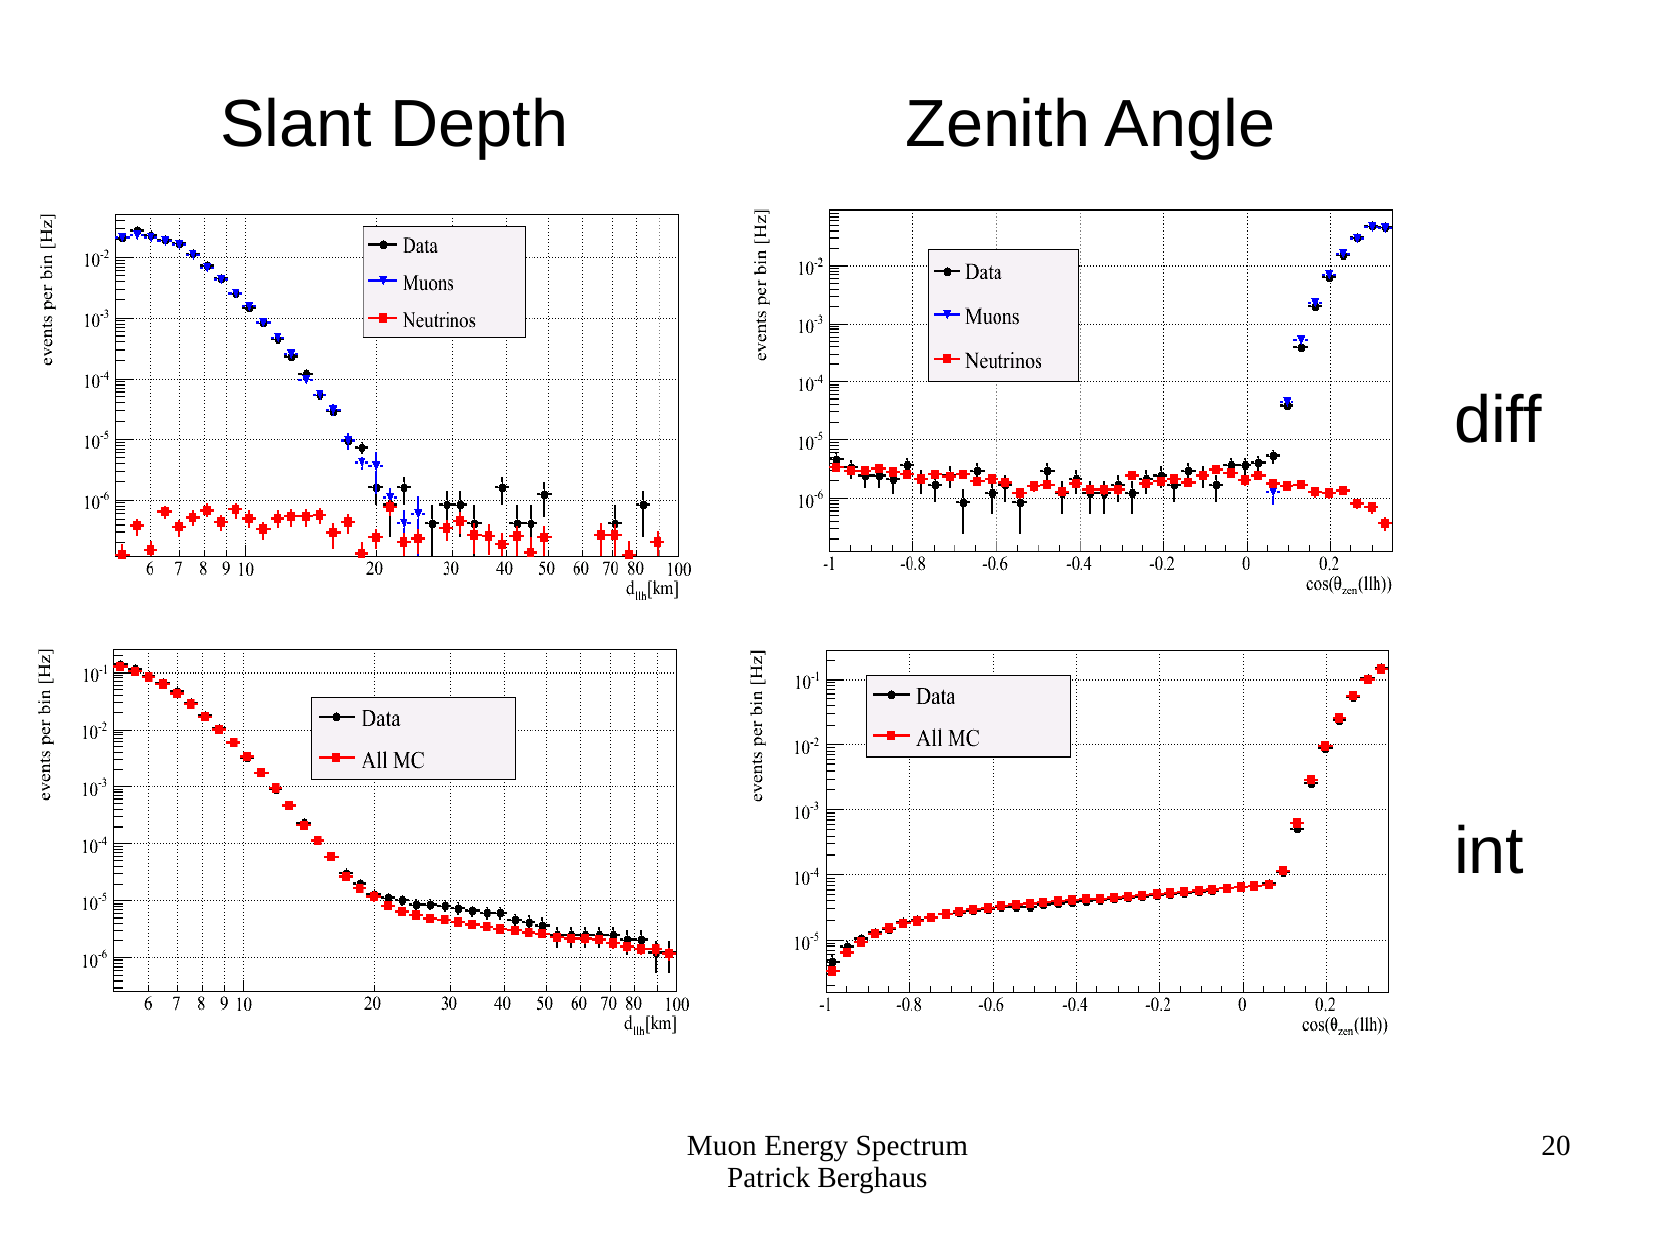

Slant Depth
Zenith Angle
diff
int
20